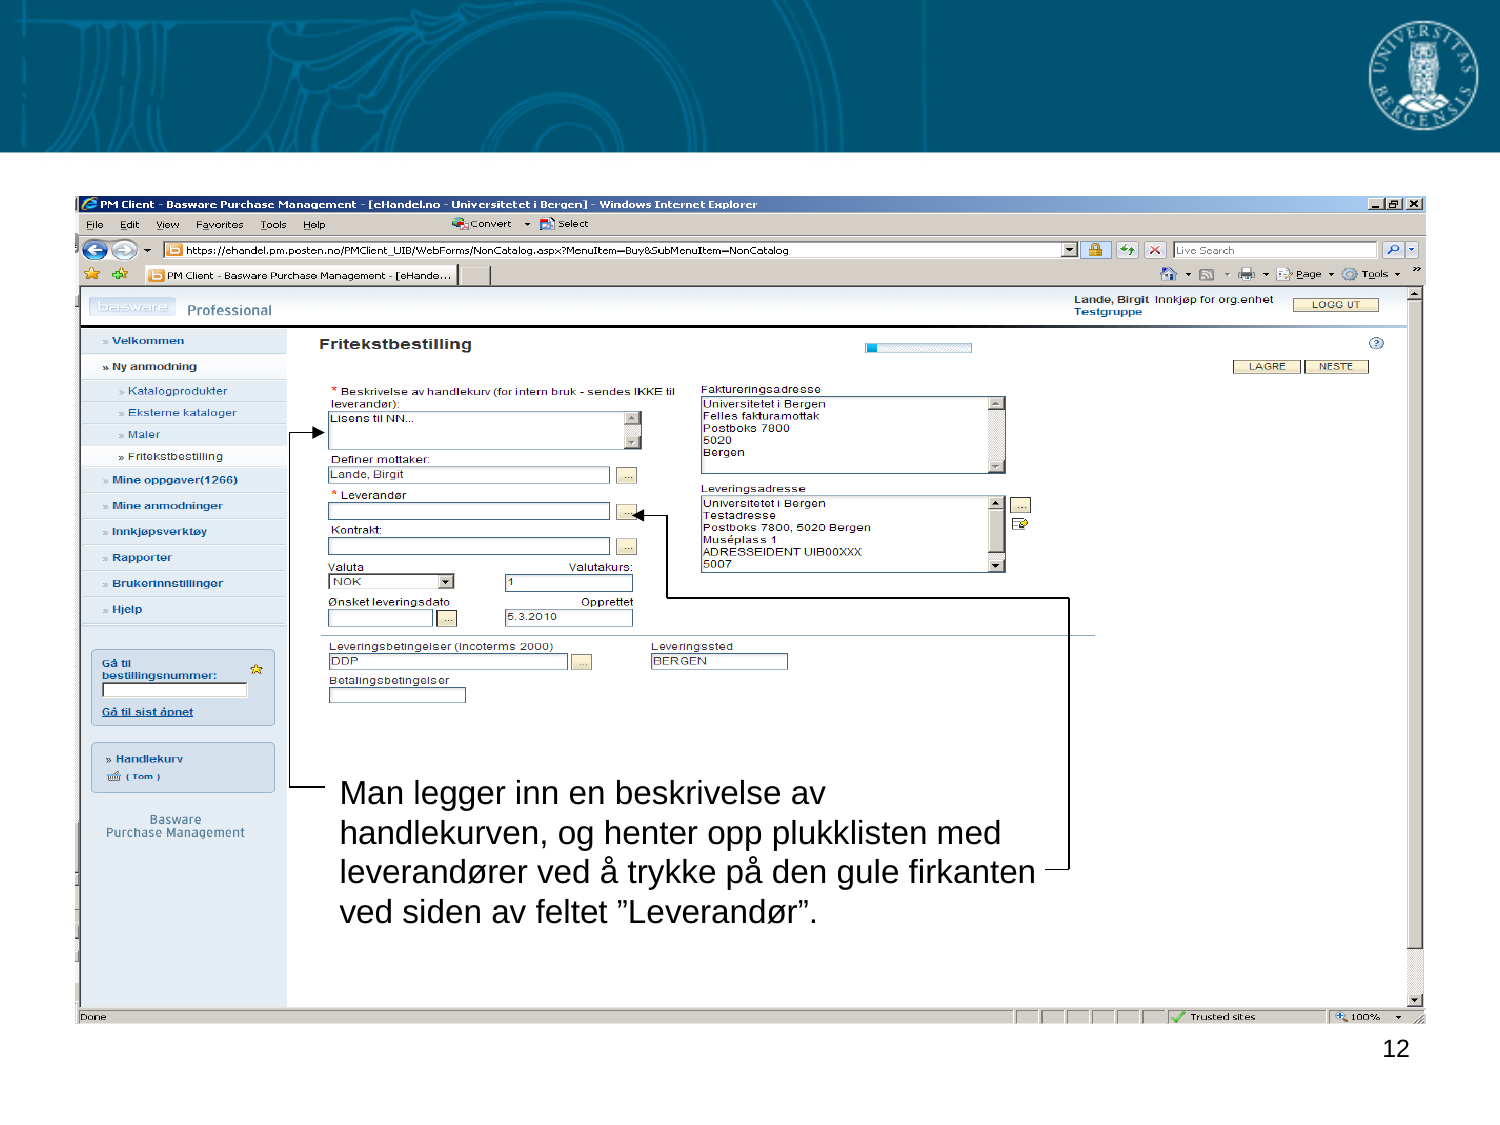

Man legger inn en beskrivelse av handlekurven, og henter opp plukklisten med leverandører ved å trykke på den gule firkanten ved siden av feltet ”Leverandør”.